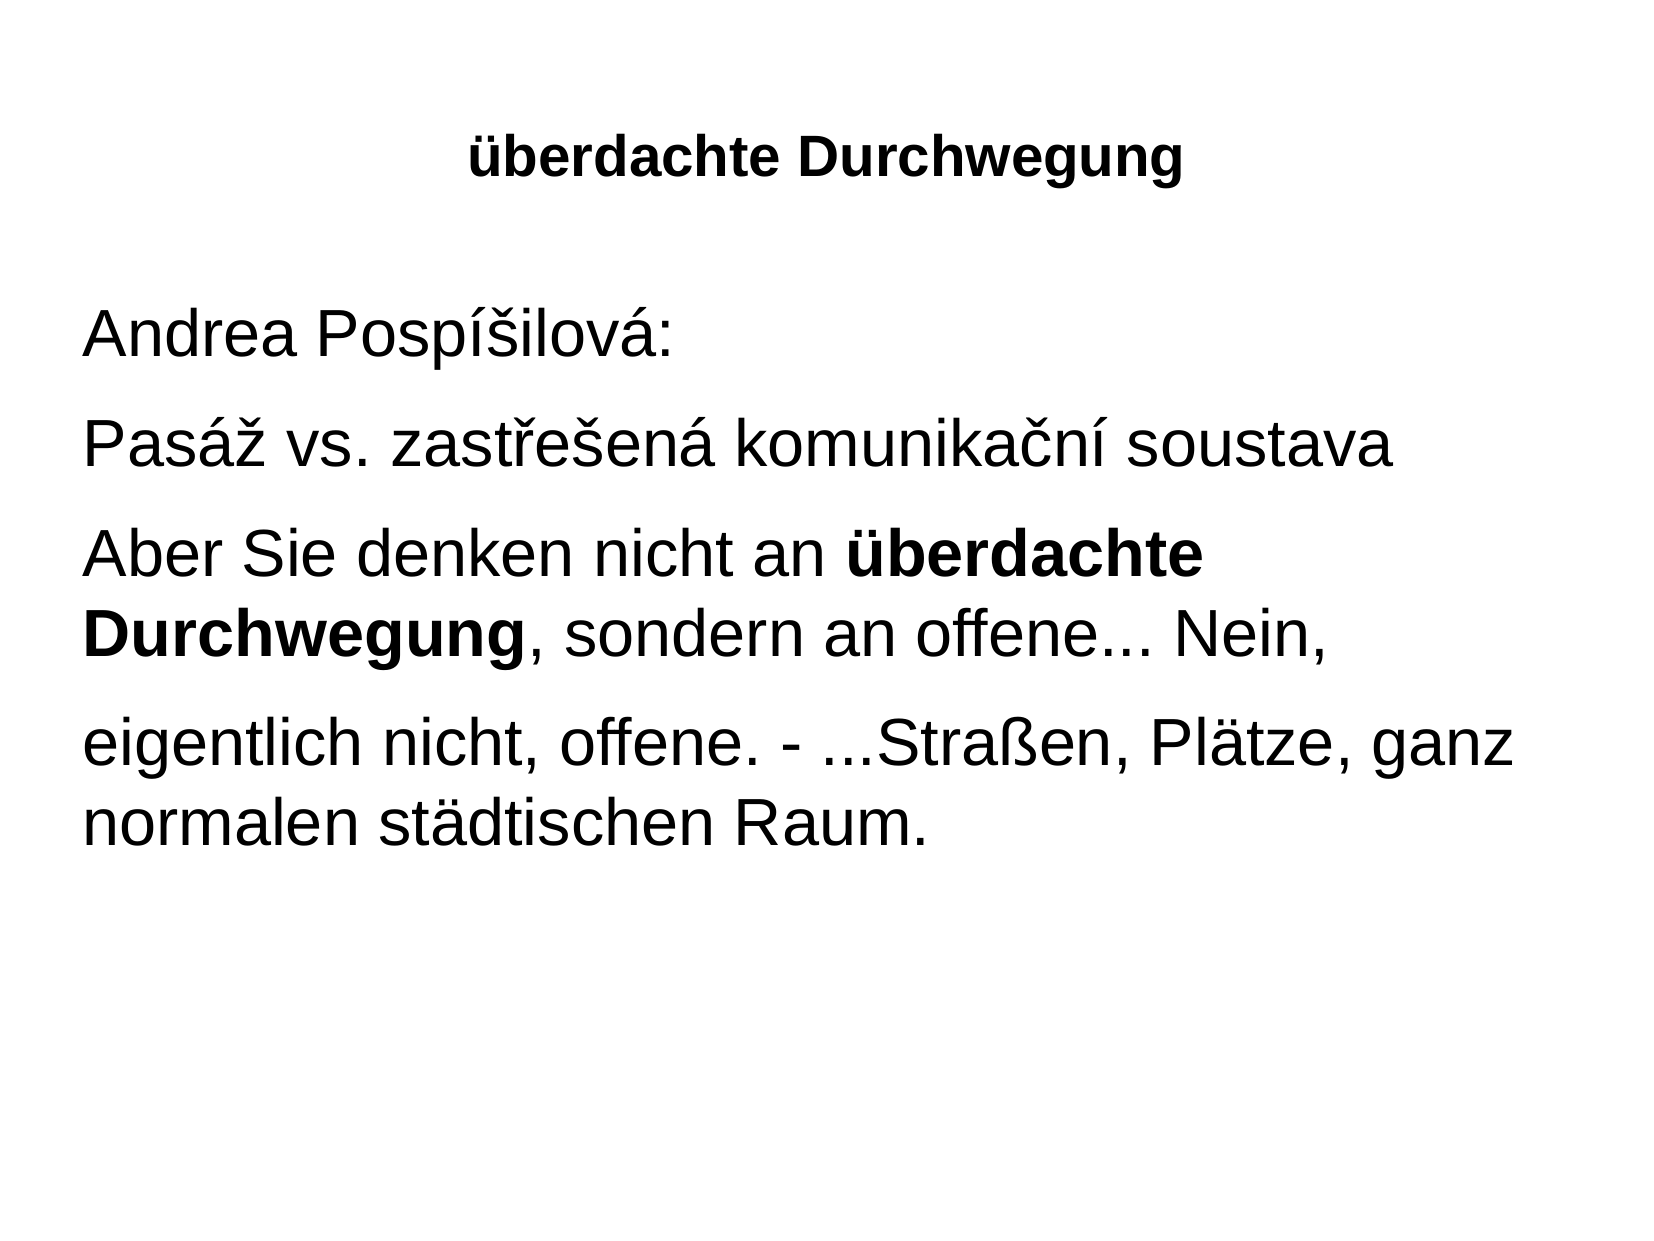

# überdachte Durchwegung
Andrea Pospíšilová:
Pasáž vs. zastřešená komunikační soustava
Aber Sie denken nicht an überdachte Durchwegung, sondern an offene... Nein,
eigentlich nicht, offene. - ...Straßen, Plätze, ganz normalen städtischen Raum.